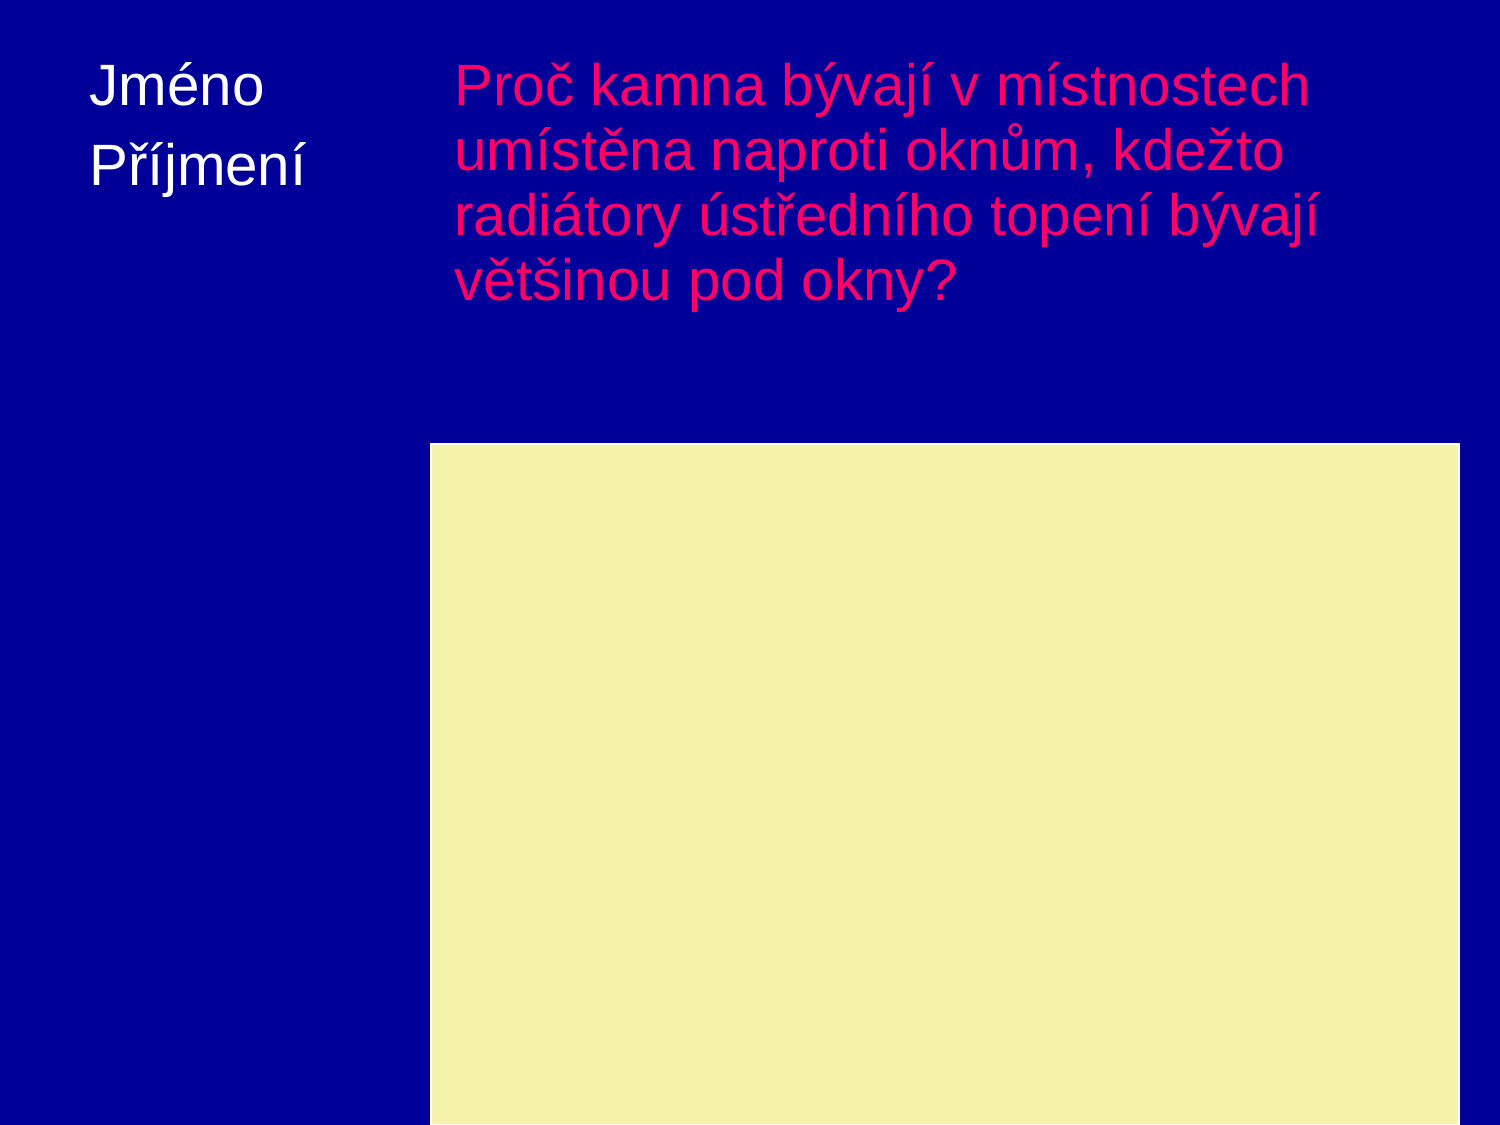

Jméno
Příjmení
Proč kamna bývají v místnostech umístěna naproti oknům, kdežto radiátory ústředního topení bývají většinou pod okny?
Komíny se stavějí většinou uvnitř domu, proto nemohou být kamna umístěna pod okny.
Radiátory ústředního topení se ale s výhodou instalují pod okny místností, protože studený vzduch proudící od oken se hned stačí ohřát a stoupá vzhůru. V místnosti, kde jsou kamna,
chladný vzduch od oken proudí při podlaze ke
kamnům a zde se teprve ohřívá. Proto je
v takové místnosti zima hlavně na nohy.